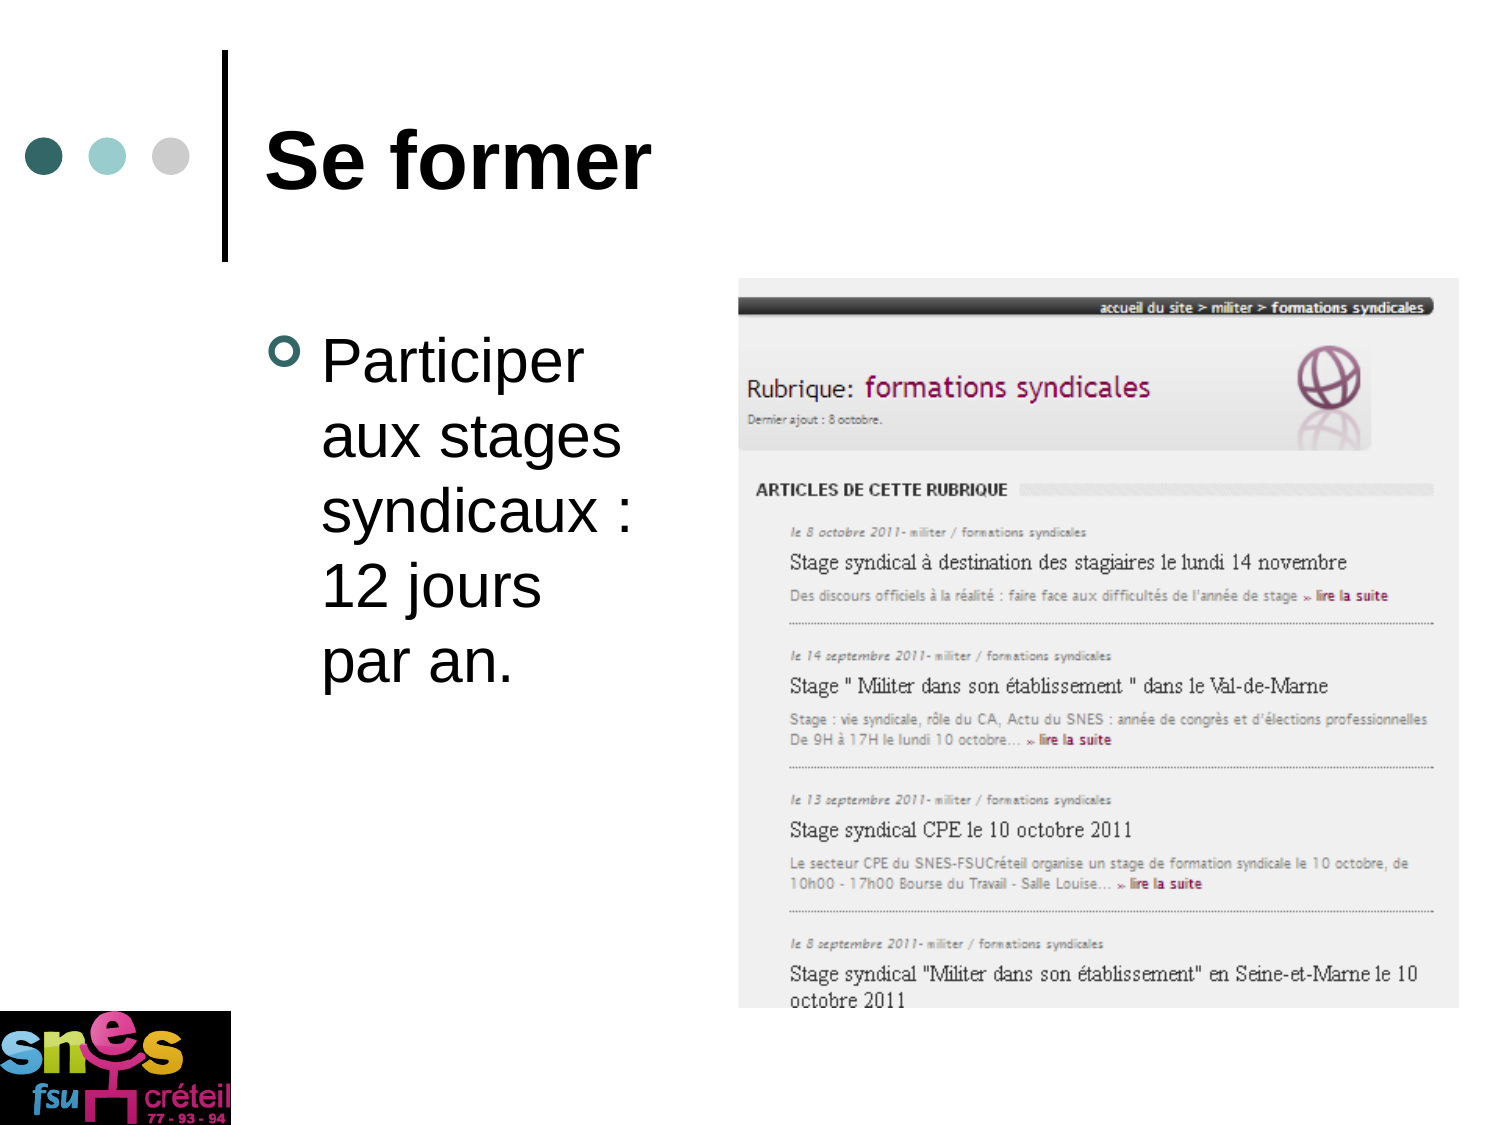

# Se former
Participer aux stages syndicaux : 12 jours par an.